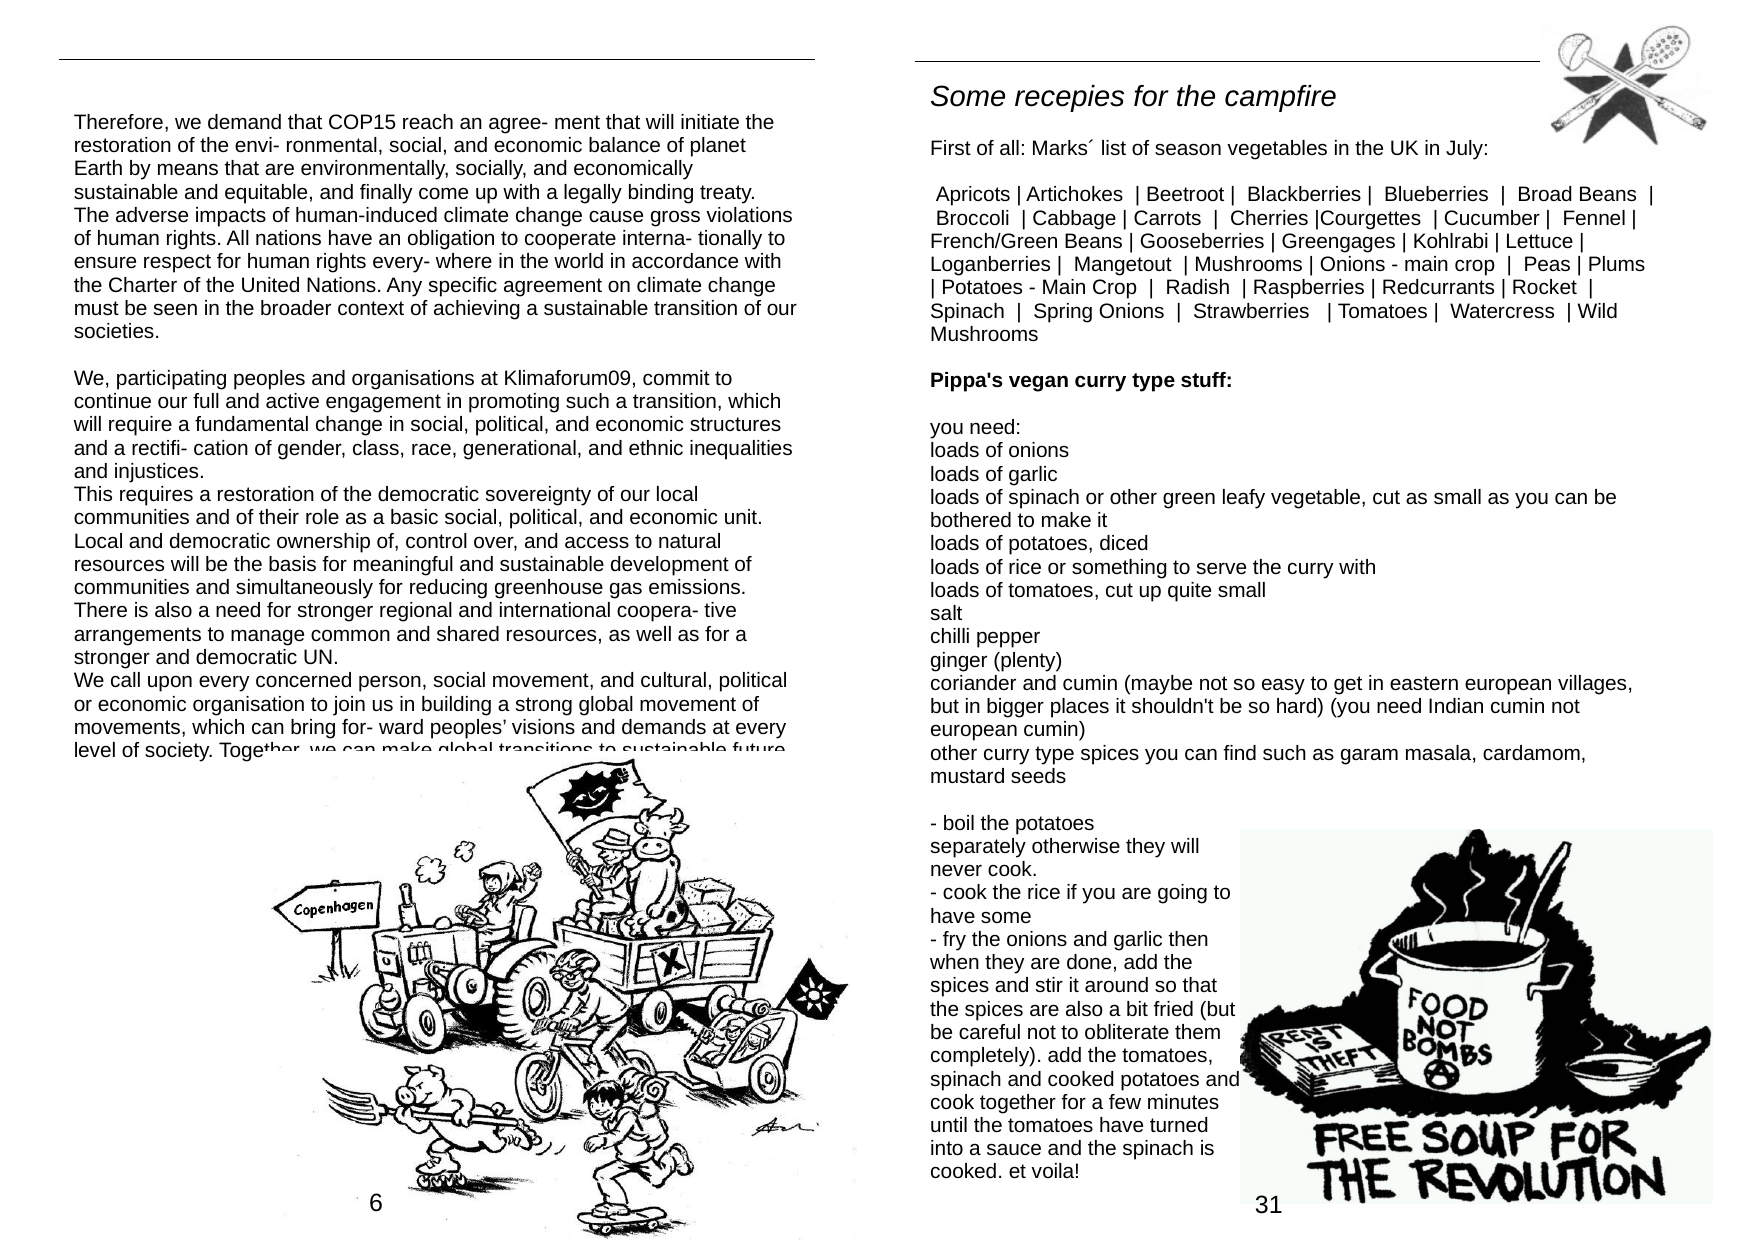

Some recepies for the campfire
First of all: Marks´ list of season vegetables in the UK in July:
 Apricots | Artichokes | Beetroot | Blackberries | Blueberries | Broad Beans | Broccoli | Cabbage | Carrots | Cherries |Courgettes | Cucumber | Fennel | French/Green Beans | Gooseberries | Greengages | Kohlrabi | Lettuce | Loganberries | Mangetout | Mushrooms | Onions - main crop | Peas | Plums | Potatoes - Main Crop | Radish | Raspberries | Redcurrants | Rocket | Spinach | Spring Onions | Strawberries | Tomatoes | Watercress | Wild Mushrooms
Pippa's vegan curry type stuff:
you need:
loads of onions
loads of garlic
loads of spinach or other green leafy vegetable, cut as small as you can be bothered to make it
loads of potatoes, diced
loads of rice or something to serve the curry with
loads of tomatoes, cut up quite small
salt
chilli pepper
ginger (plenty)
coriander and cumin (maybe not so easy to get in eastern european villages, but in bigger places it shouldn't be so hard) (you need Indian cumin not european cumin)
other curry type spices you can find such as garam masala, cardamom, mustard seeds
- boil the potatoes
separately otherwise they will
never cook.
- cook the rice if you are going to
have some
- fry the onions and garlic then
when they are done, add the
spices and stir it around so that
the spices are also a bit fried (but
be careful not to obliterate them
completely). add the tomatoes,
spinach and cooked potatoes and
cook together for a few minutes
until the tomatoes have turned
into a sauce and the spinach is
cooked. et voila!
Therefore, we demand that COP15 reach an agree- ment that will initiate the restoration of the envi- ronmental, social, and economic balance of planet Earth by means that are environmentally, socially, and economically sustainable and equitable, and finally come up with a legally binding treaty.
The adverse impacts of human-induced climate change cause gross violations of human rights. All nations have an obligation to cooperate interna- tionally to ensure respect for human rights every- where in the world in accordance with the Charter of the United Nations. Any specific agreement on climate change must be seen in the broader context of achieving a sustainable transition of our societies.
We, participating peoples and organisations at Klimaforum09, commit to continue our full and active engagement in promoting such a transition, which will require a fundamental change in social, political, and economic structures and a rectifi- cation of gender, class, race, generational, and ethnic inequalities and injustices.
This requires a restoration of the democratic sovereignty of our local communities and of their role as a basic social, political, and economic unit. Local and democratic ownership of, control over, and access to natural resources will be the basis for meaningful and sustainable development of communities and simultaneously for reducing greenhouse gas emissions. There is also a need for stronger regional and international coopera- tive arrangements to manage common and shared resources, as well as for a stronger and democratic UN.
We call upon every concerned person, social movement, and cultural, political or economic organisation to join us in building a strong global movement of movements, which can bring for- ward peoples’ visions and demands at every level of society. Together, we can make global transitions to sustainable future.
6
31